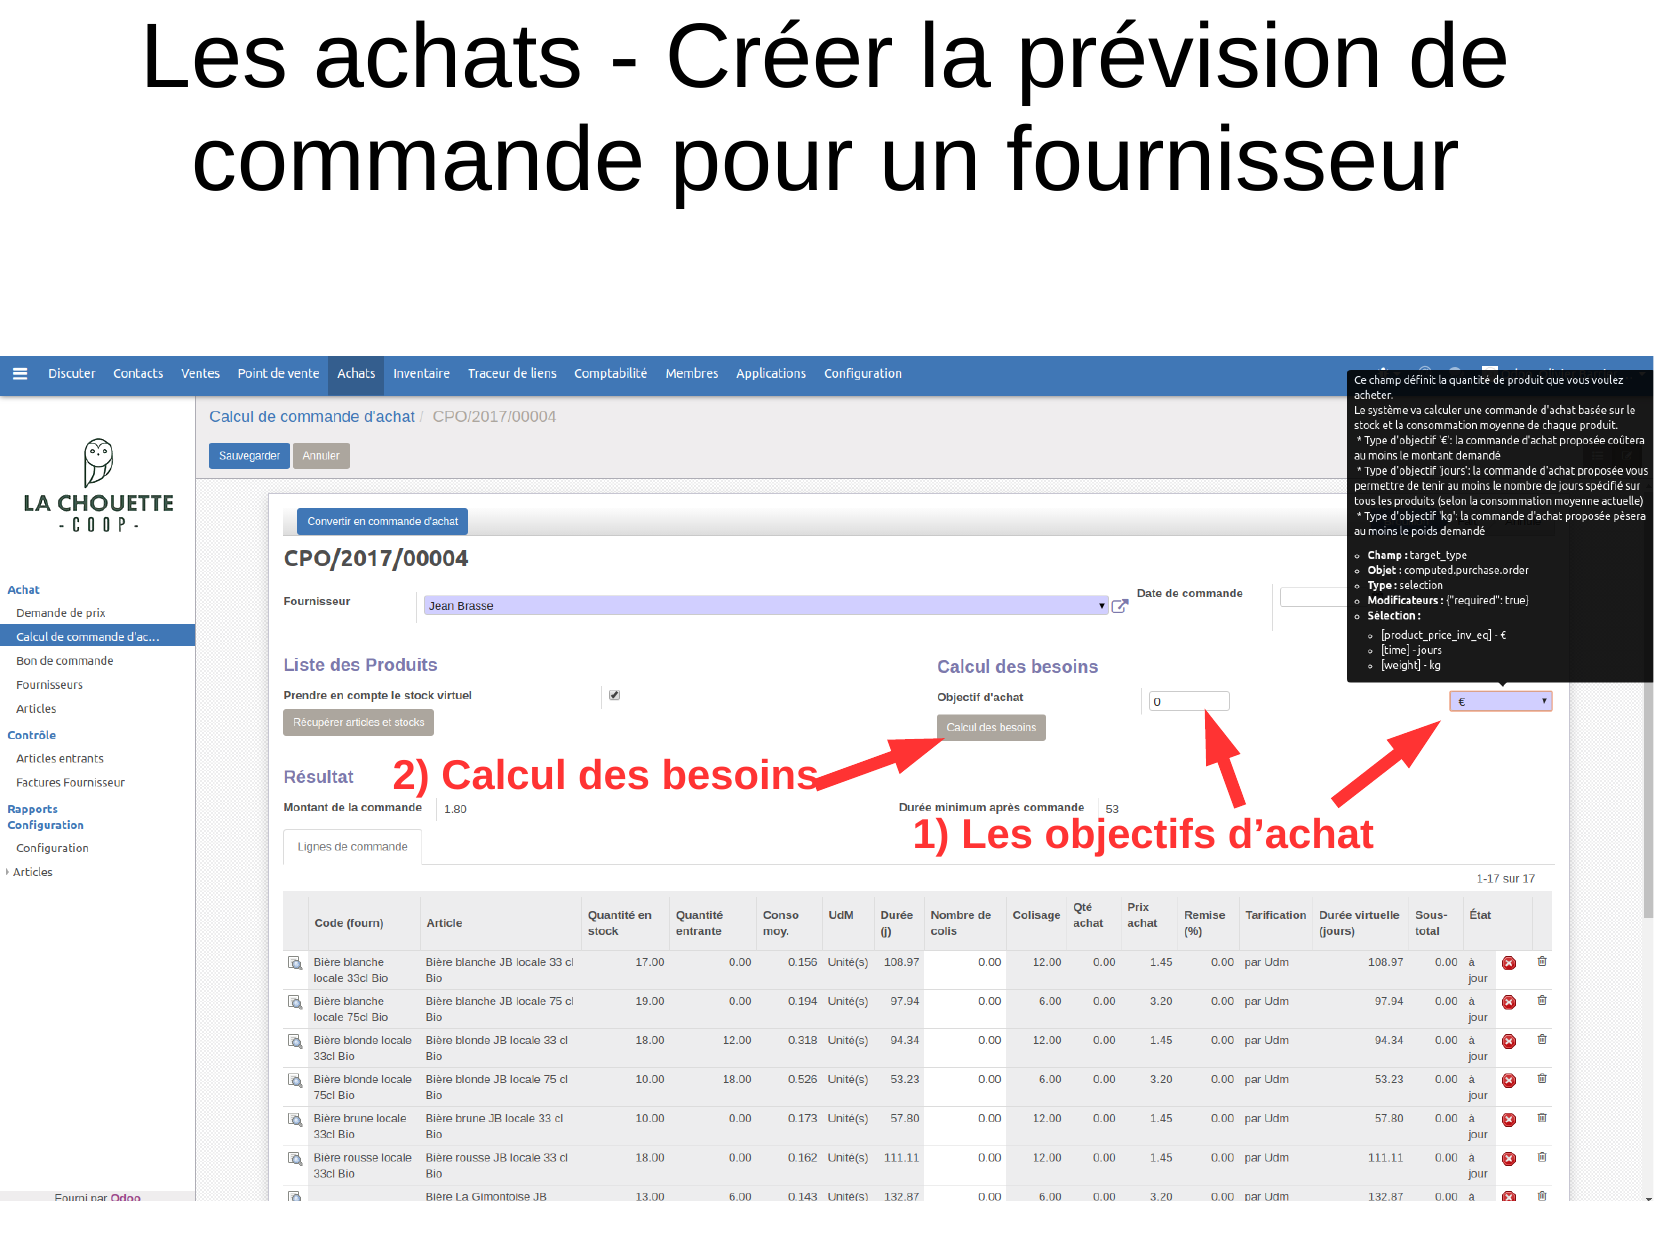

# Les achats - Créer la prévision de commande pour un fournisseur
2) Calcul des besoins
1) Les objectifs d’achat